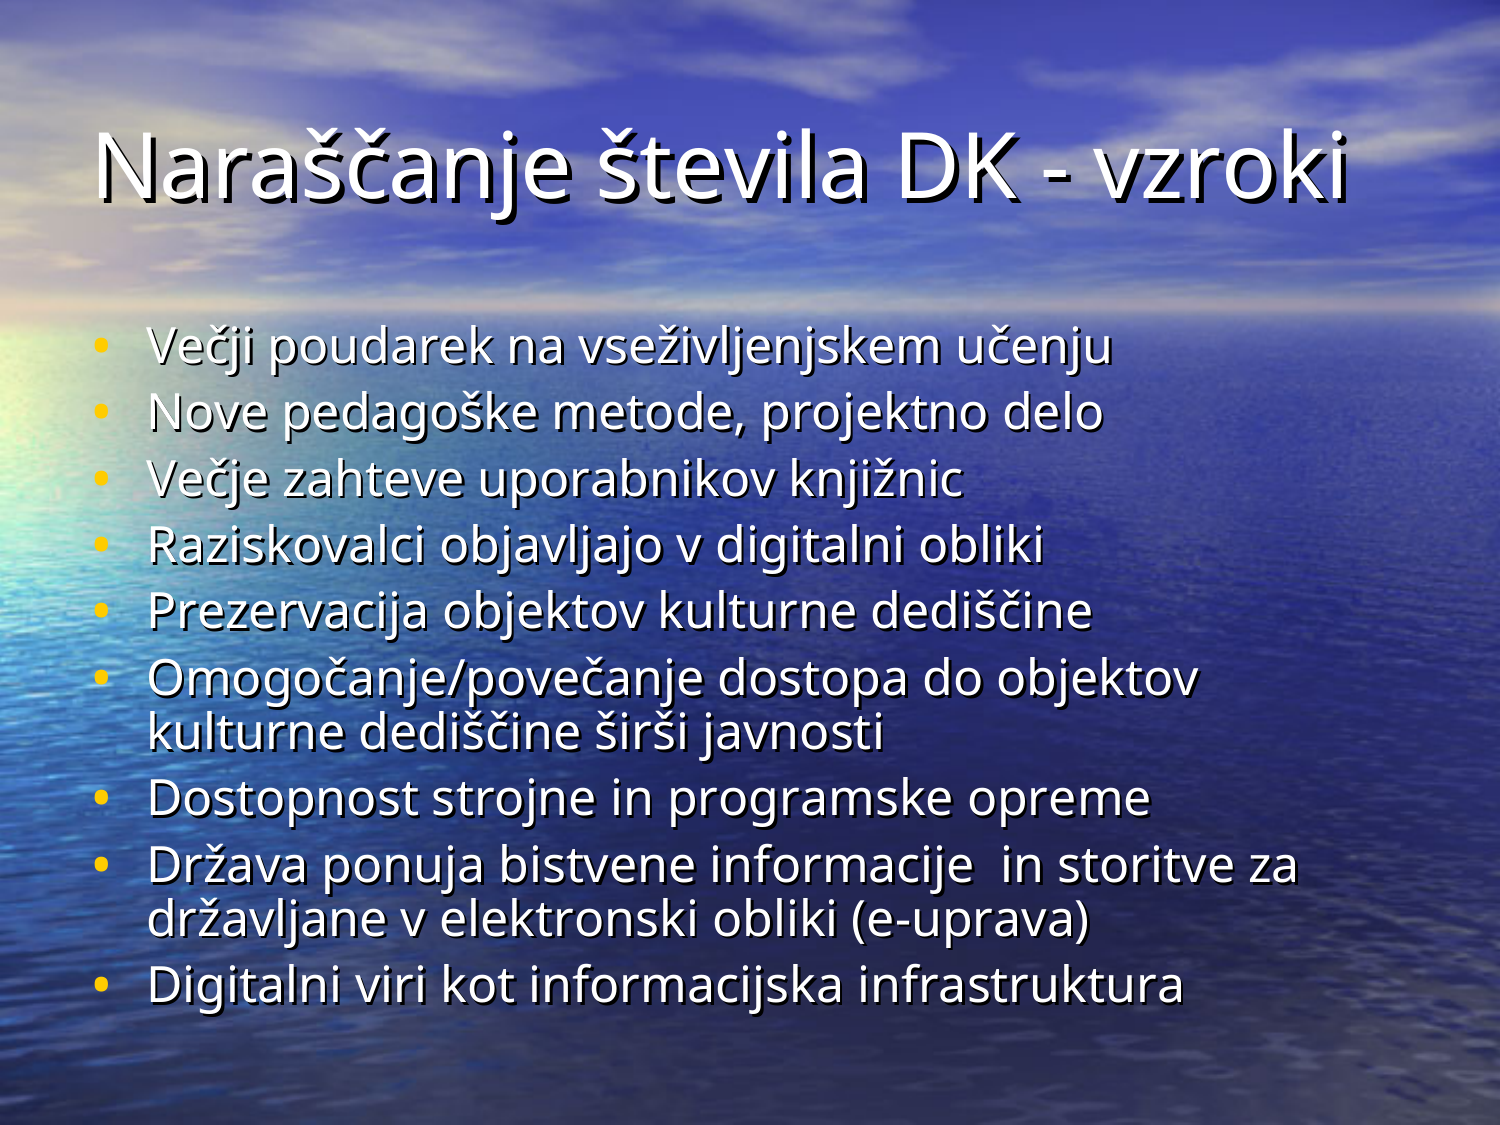

# Naraščanje števila DK - vzroki
Večji poudarek na vseživljenjskem učenju
Nove pedagoške metode, projektno delo
Večje zahteve uporabnikov knjižnic
Raziskovalci objavljajo v digitalni obliki
Prezervacija objektov kulturne dediščine
Omogočanje/povečanje dostopa do objektov kulturne dediščine širši javnosti
Dostopnost strojne in programske opreme
Država ponuja bistvene informacije in storitve za državljane v elektronski obliki (e-uprava)
Digitalni viri kot informacijska infrastruktura